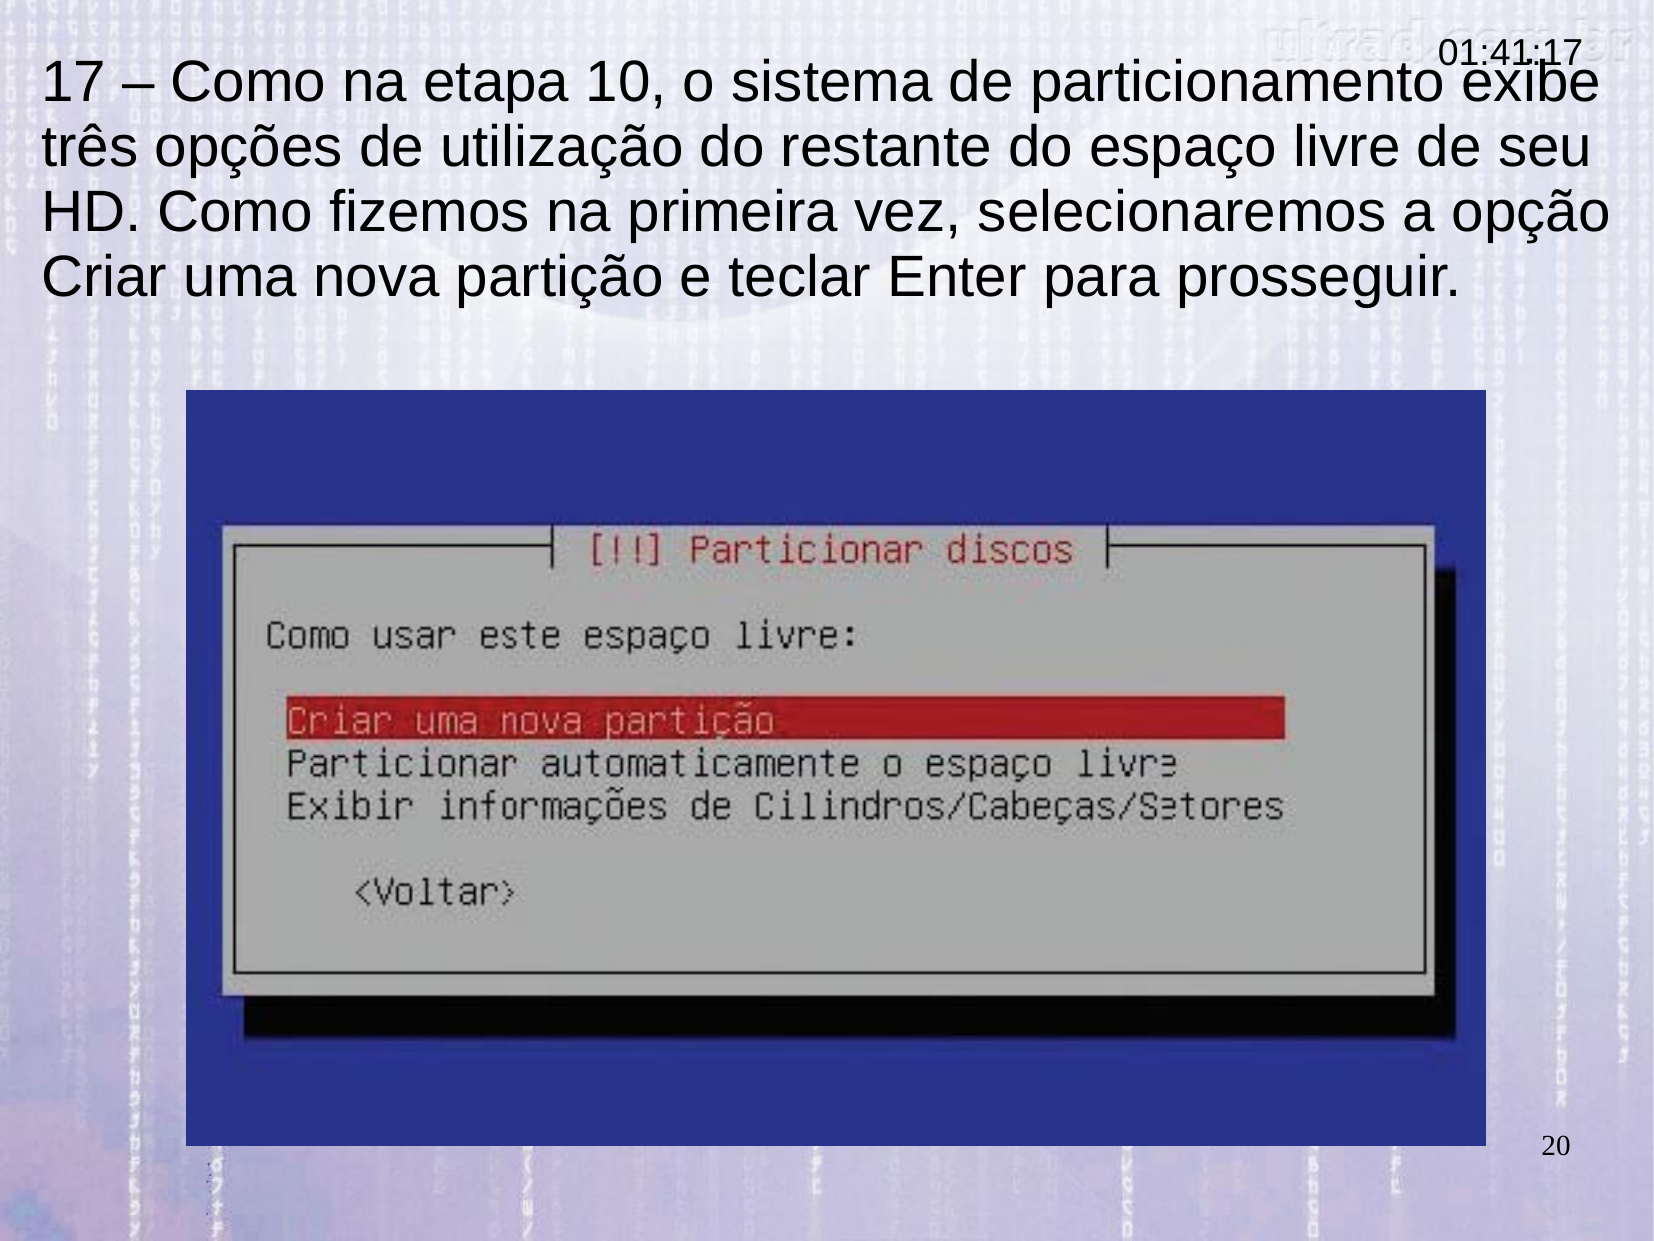

02:59:56
17 – Como na etapa 10, o sistema de particionamento exibe três opções de utilização do restante do espaço livre de seu HD. Como fizemos na primeira vez, selecionaremos a opção Criar uma nova partição e teclar Enter para prosseguir.
20